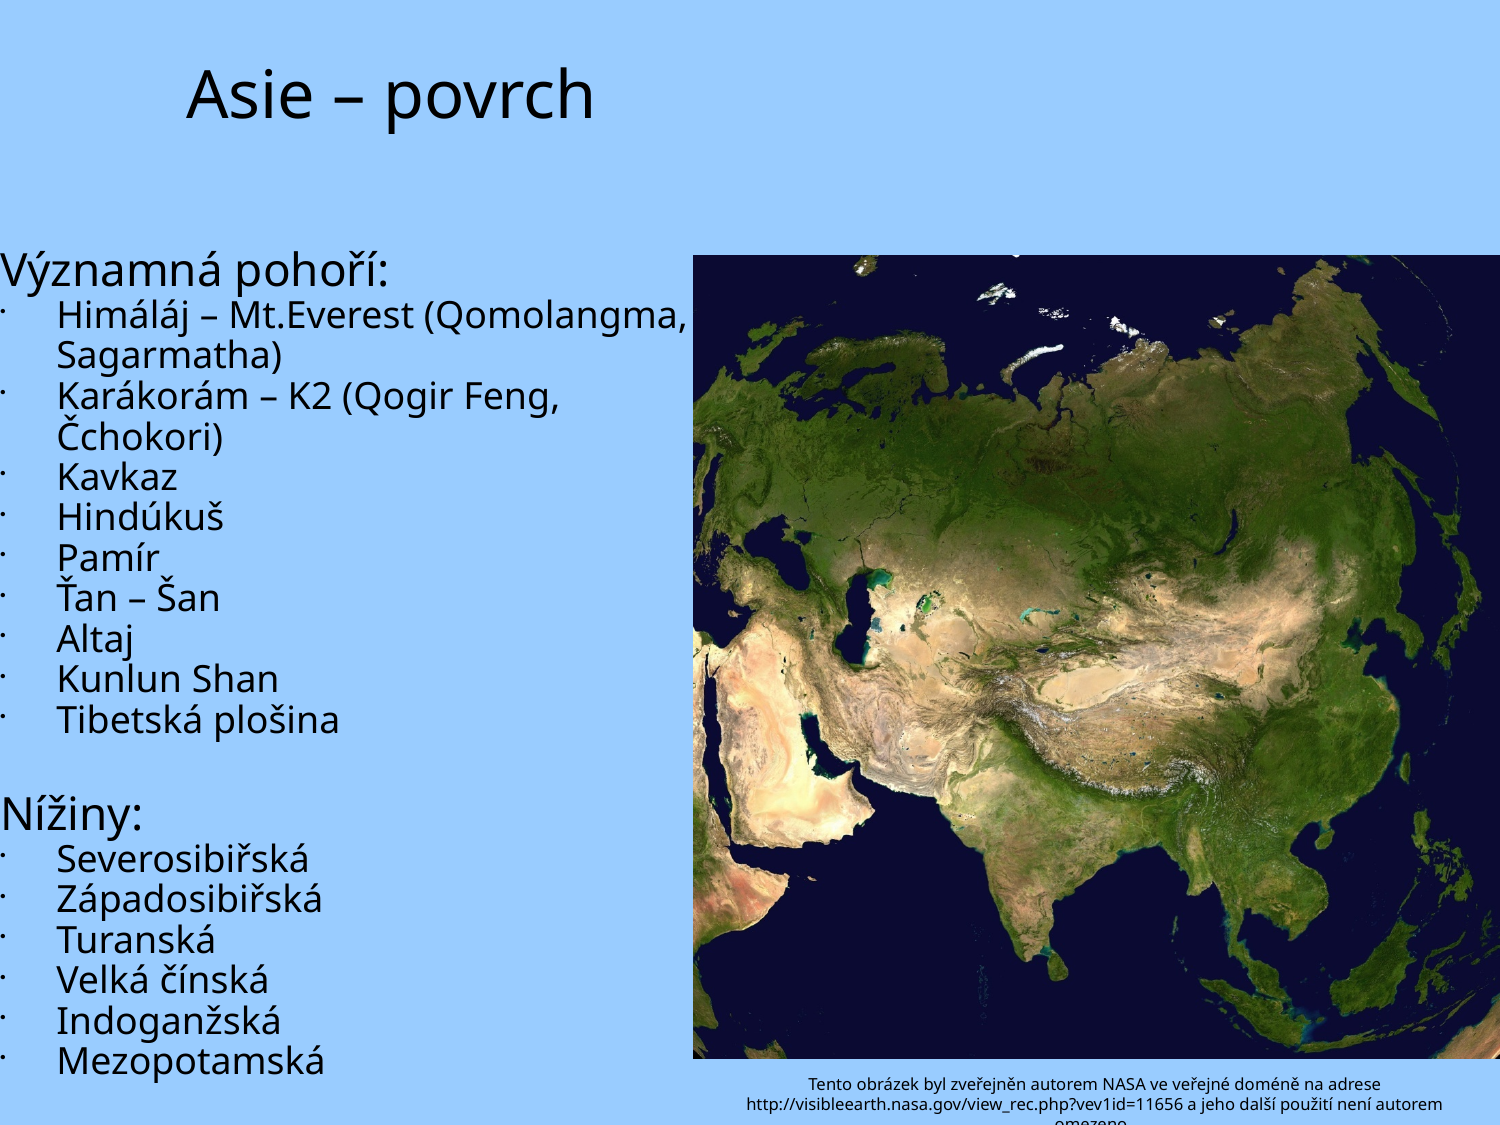

# Asie – povrch
Významná pohoří:
Himáláj – Mt.Everest (Qomolangma, Sagarmatha)
Karákorám – K2 (Qogir Feng, Čchokori)
Kavkaz
Hindúkuš
Pamír
Ťan – Šan
Altaj
Kunlun Shan
Tibetská plošina
Nížiny:
Severosibiřská
Západosibiřská
Turanská
Velká čínská
Indoganžská
Mezopotamská
Tento obrázek byl zveřejněn autorem NASA ve veřejné doméně na adrese http://visibleearth.nasa.gov/view_rec.php?vev1id=11656 a jeho další použití není autorem omezeno.